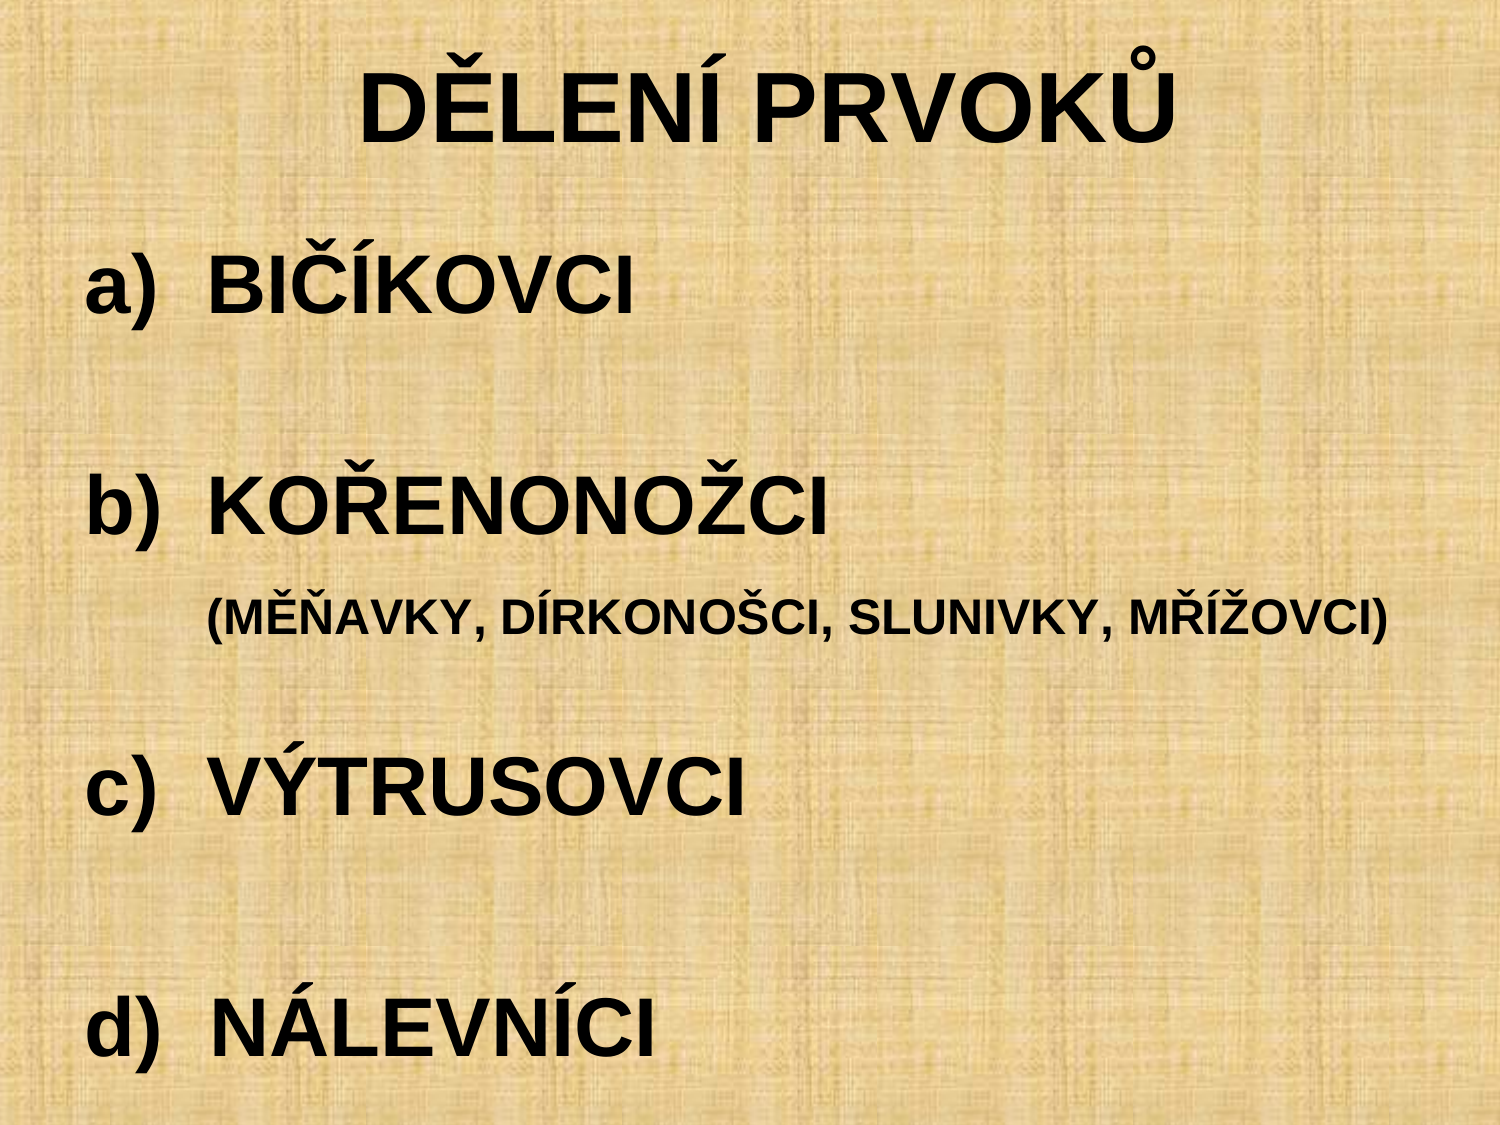

DĚLENÍ PRVOKŮ
BIČÍKOVCI
KOŘENONOŽCI
	(MĚŇAVKY, DÍRKONOŠCI, SLUNIVKY, MŘÍŽOVCI)
VÝTRUSOVCI
d) NÁLEVNÍCI